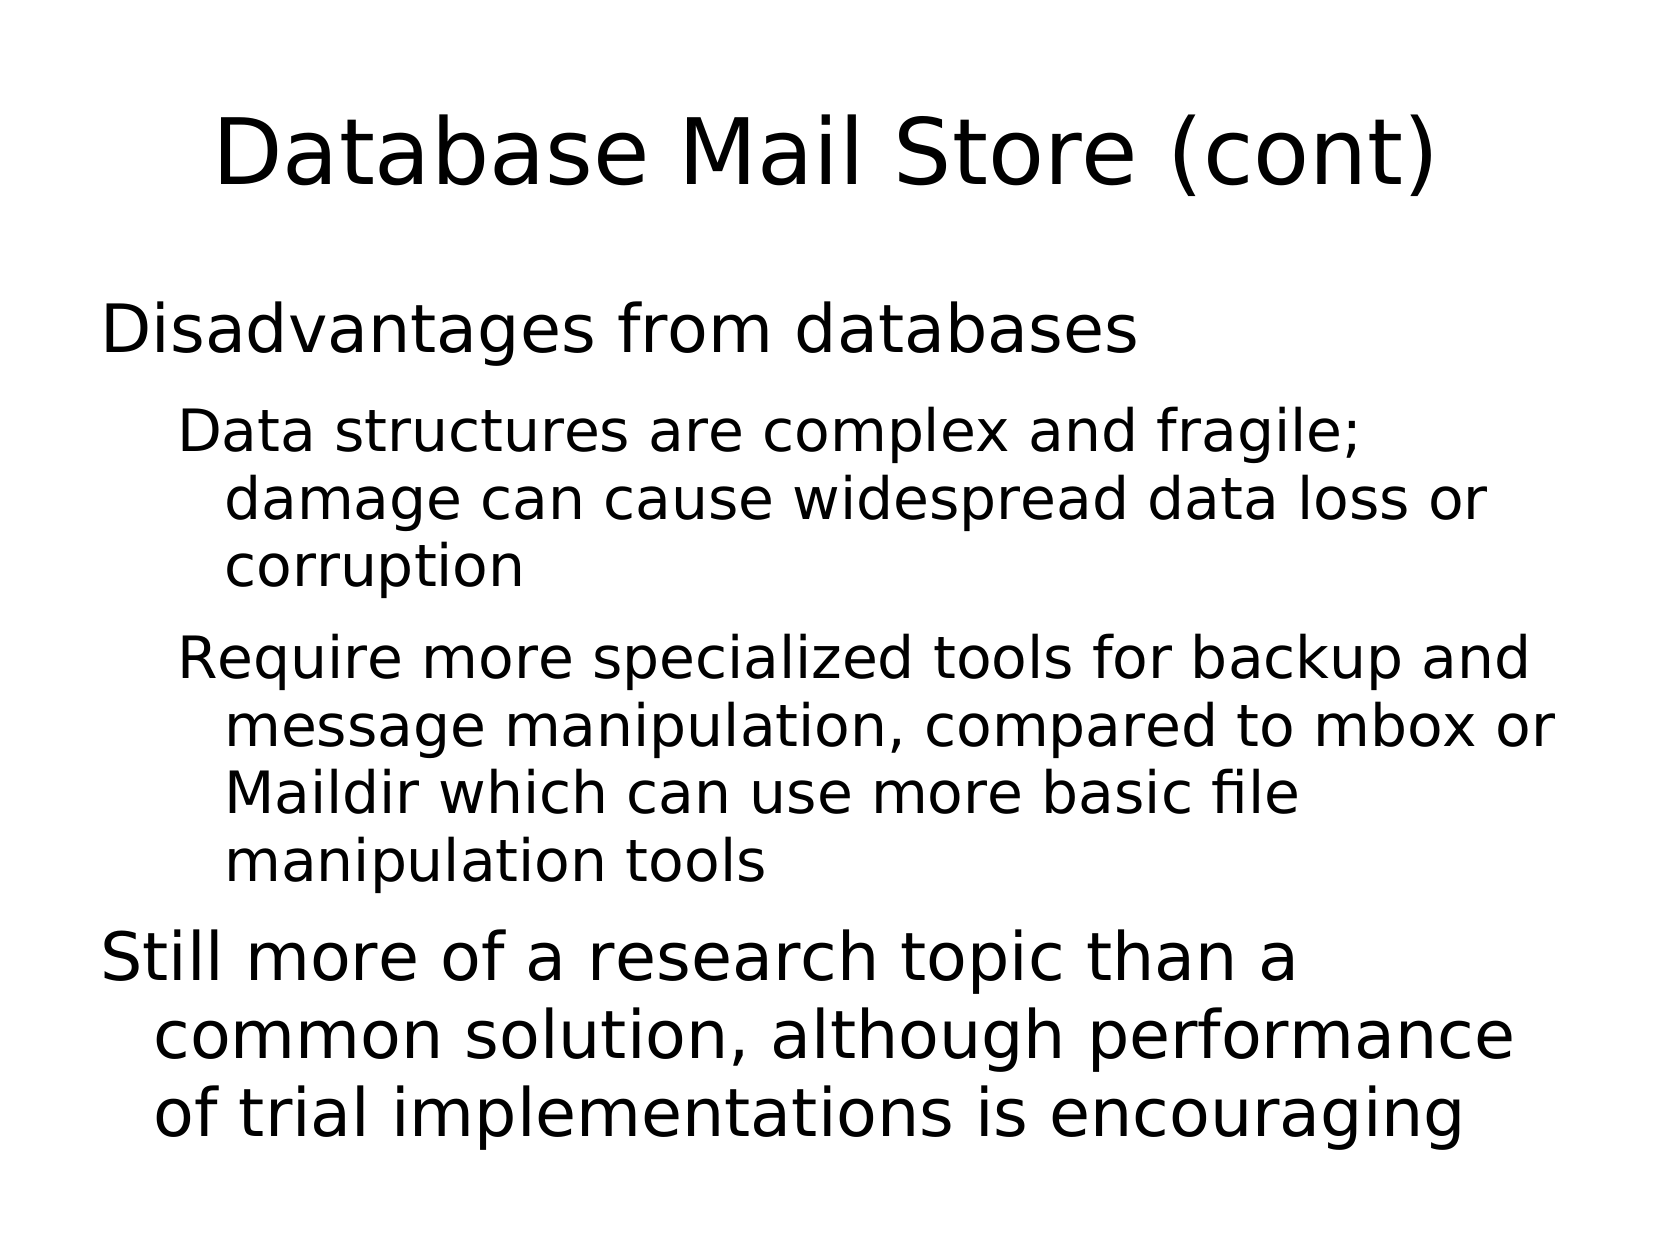

# Database Mail Store (cont)
Disadvantages from databases
Data structures are complex and fragile; damage can cause widespread data loss or corruption
Require more specialized tools for backup and message manipulation, compared to mbox or Maildir which can use more basic file manipulation tools
Still more of a research topic than a common solution, although performance of trial implementations is encouraging